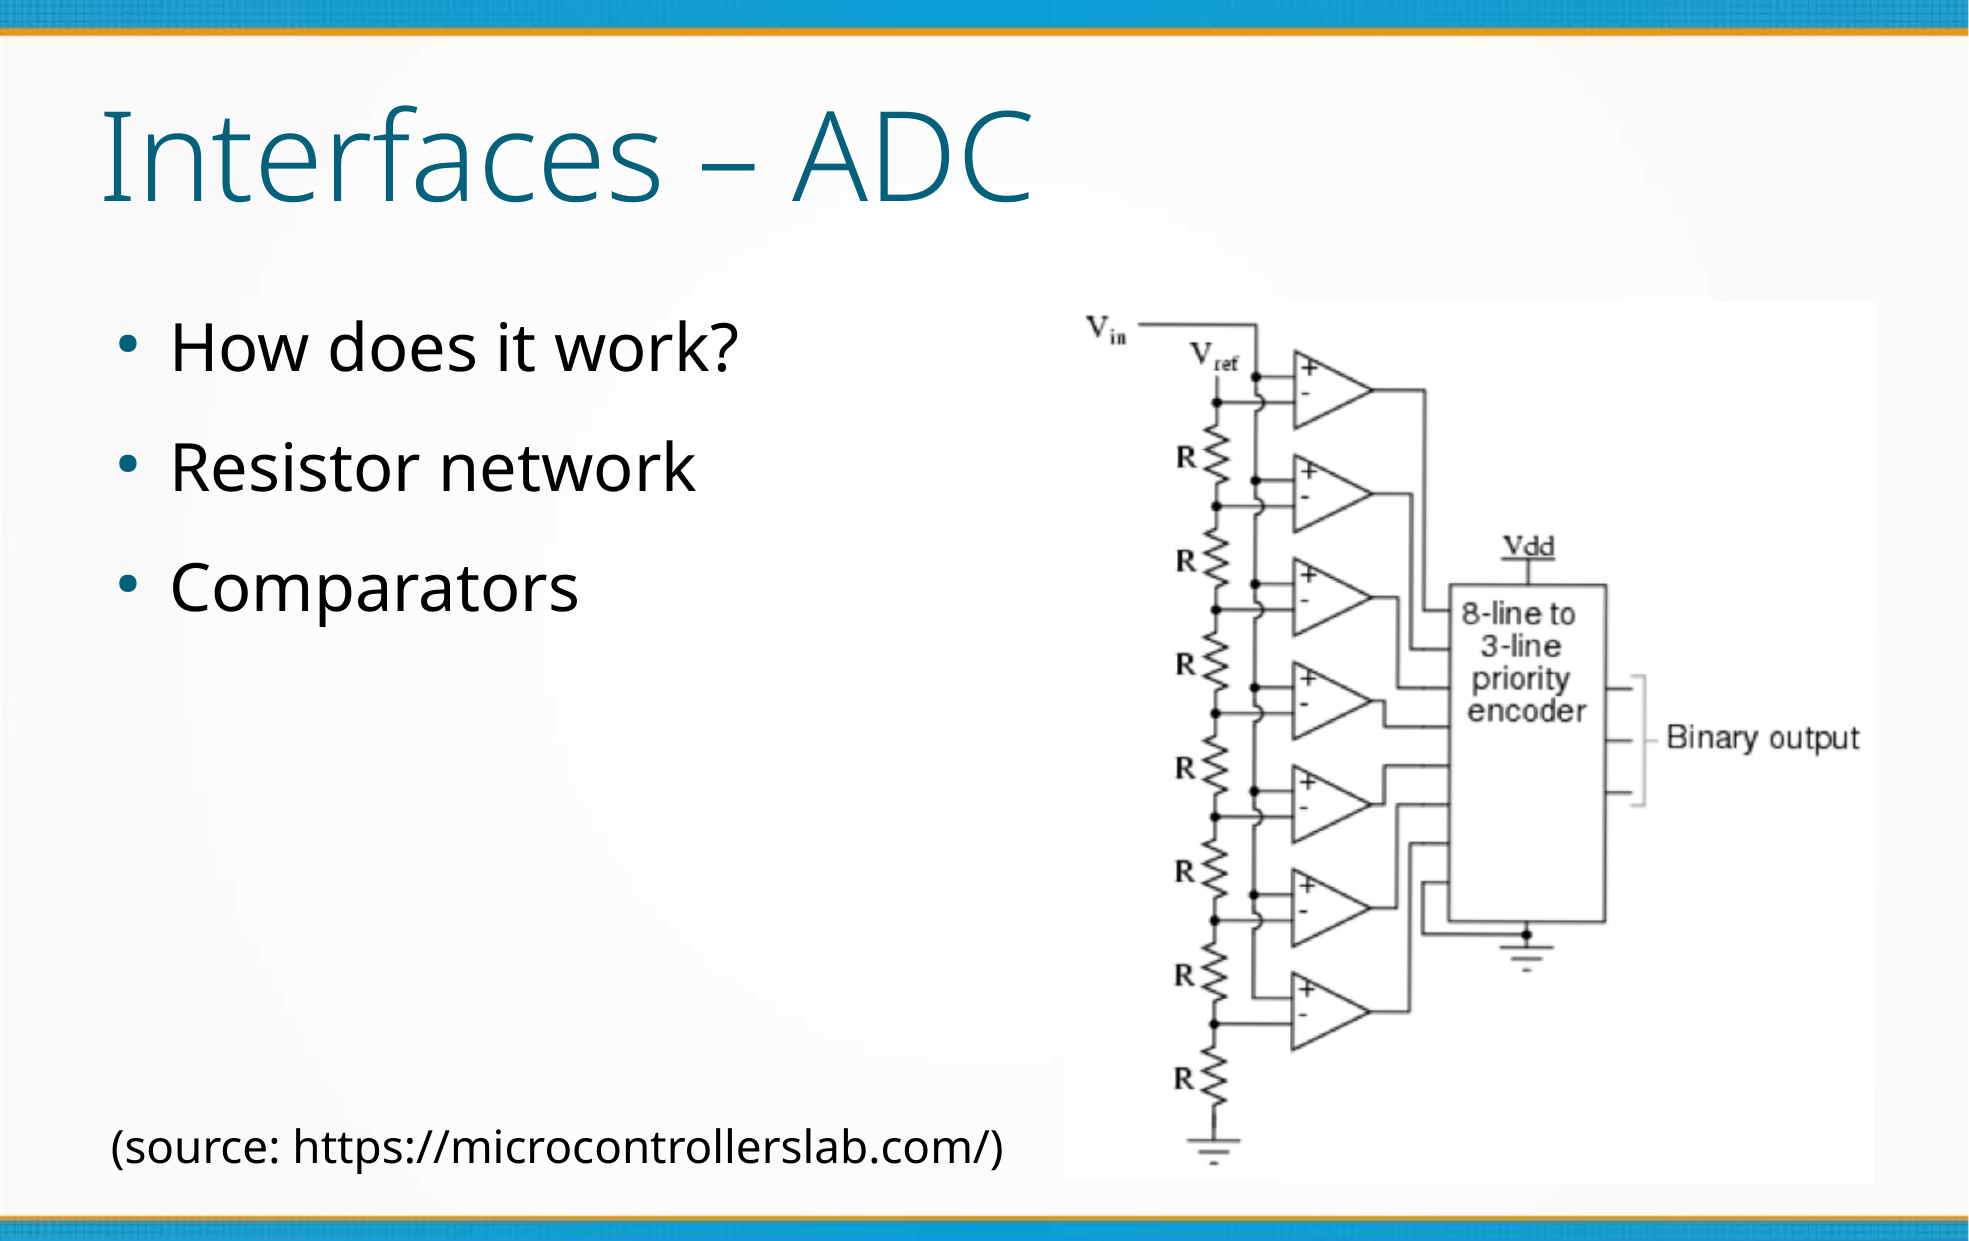

# Interfaces – ADC
How does it work?
Resistor network
Comparators
(source: https://microcontrollerslab.com/)